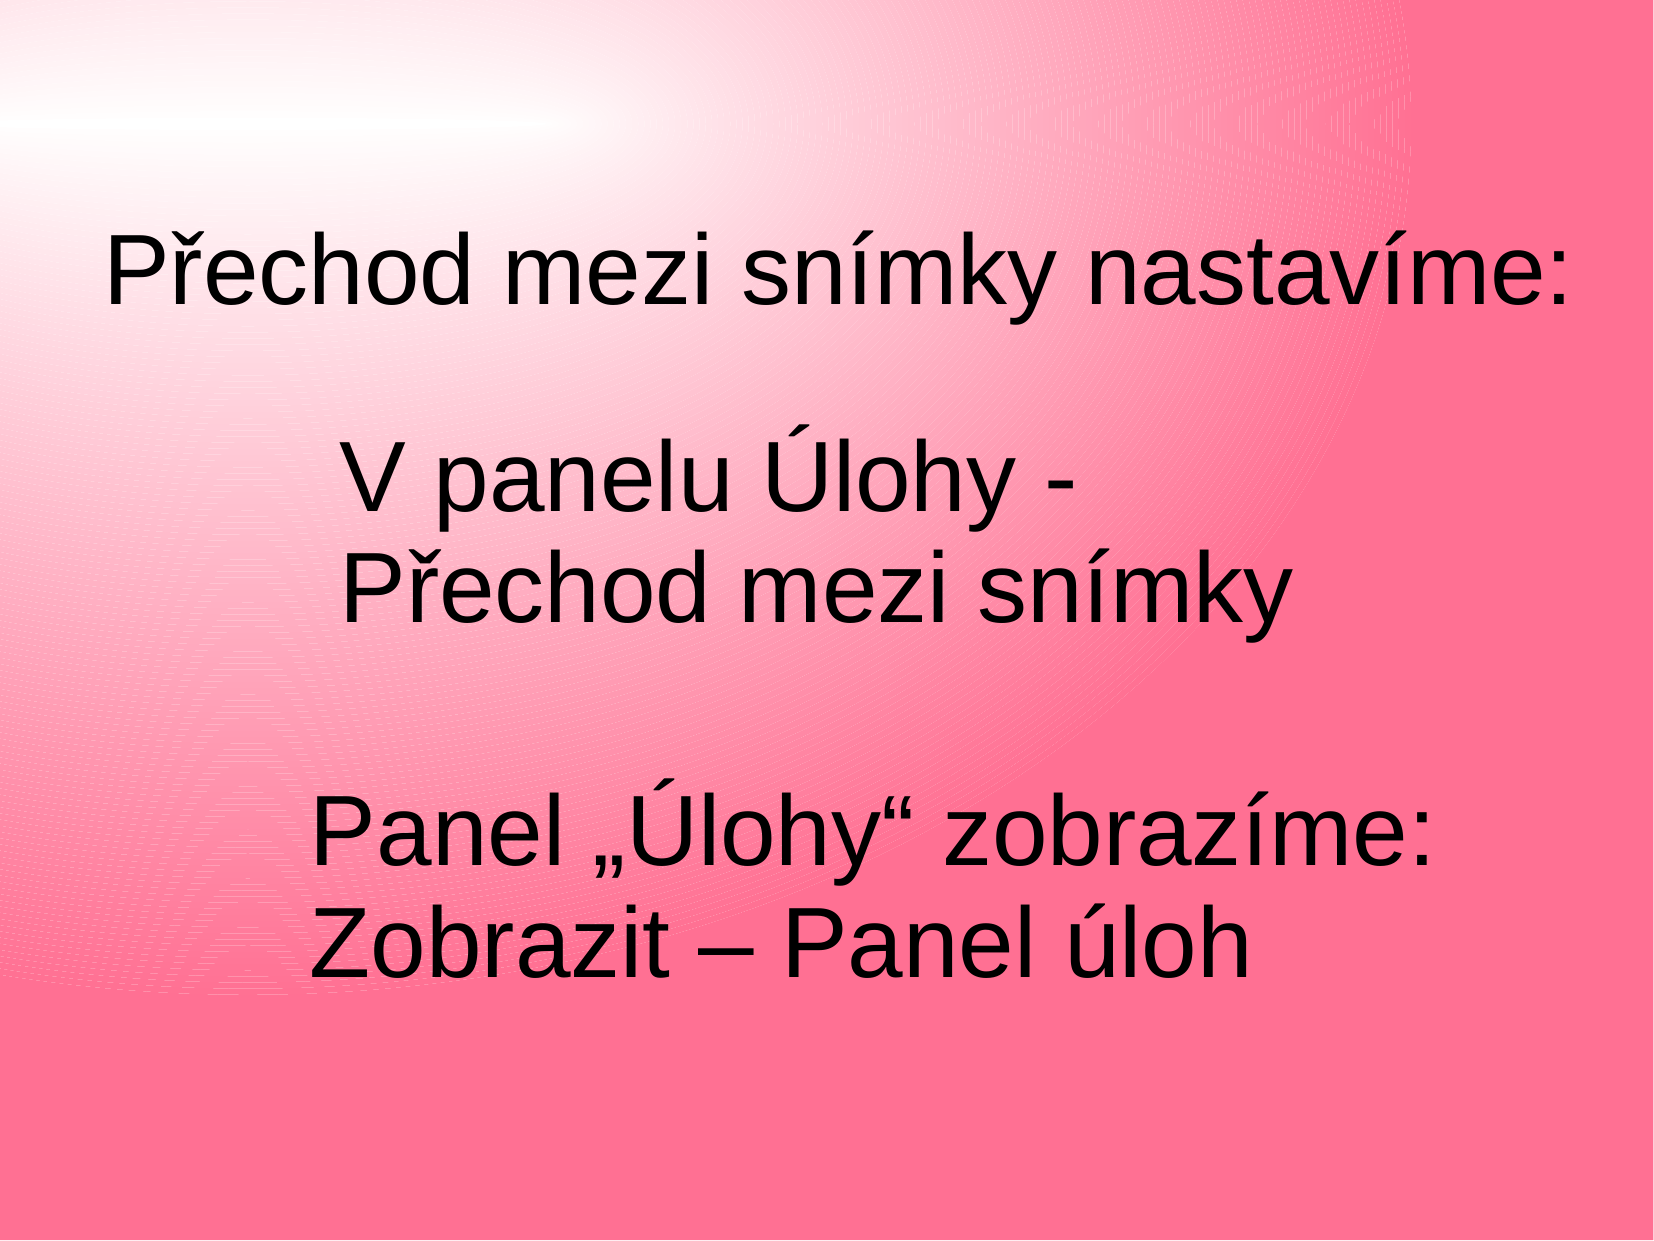

Přechod mezi snímky nastavíme:
V panelu Úlohy -
Přechod mezi snímky
Panel „Úlohy“ zobrazíme:
Zobrazit – Panel úloh